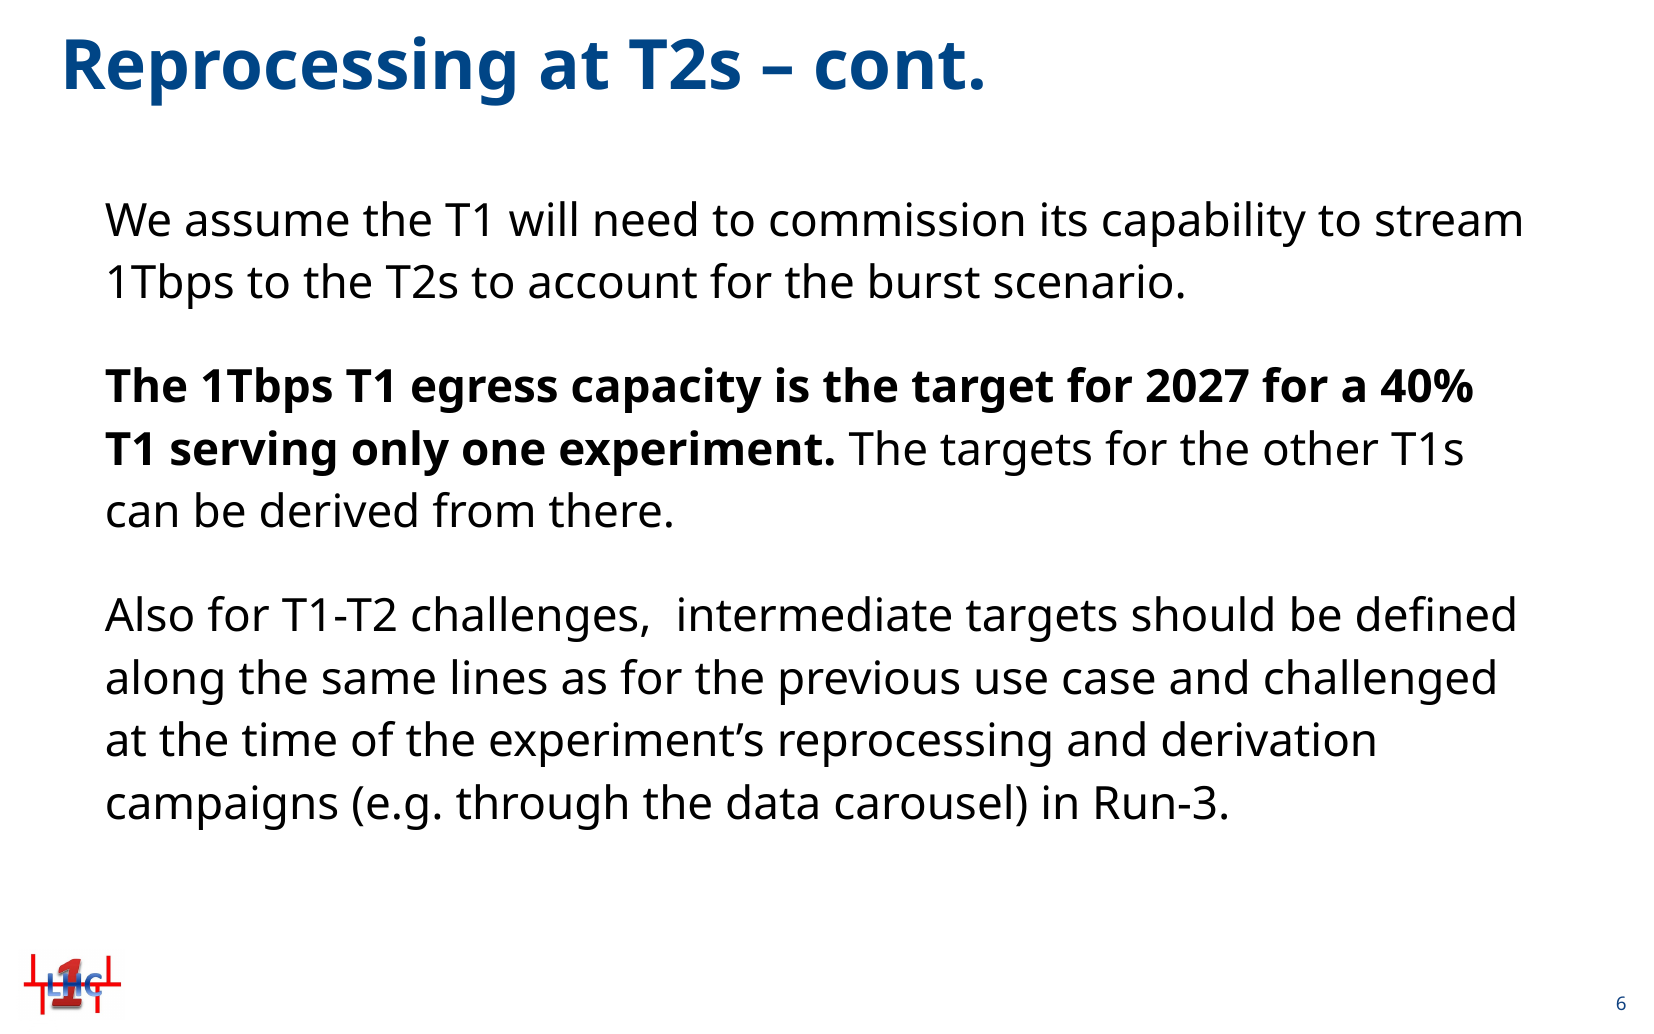

# Reprocessing at T2s – cont.
We assume the T1 will need to commission its capability to stream 1Tbps to the T2s to account for the burst scenario.
The 1Tbps T1 egress capacity is the target for 2027 for a 40% T1 serving only one experiment. The targets for the other T1s can be derived from there.
Also for T1-T2 challenges, intermediate targets should be defined along the same lines as for the previous use case and challenged at the time of the experiment’s reprocessing and derivation campaigns (e.g. through the data carousel) in Run-3.